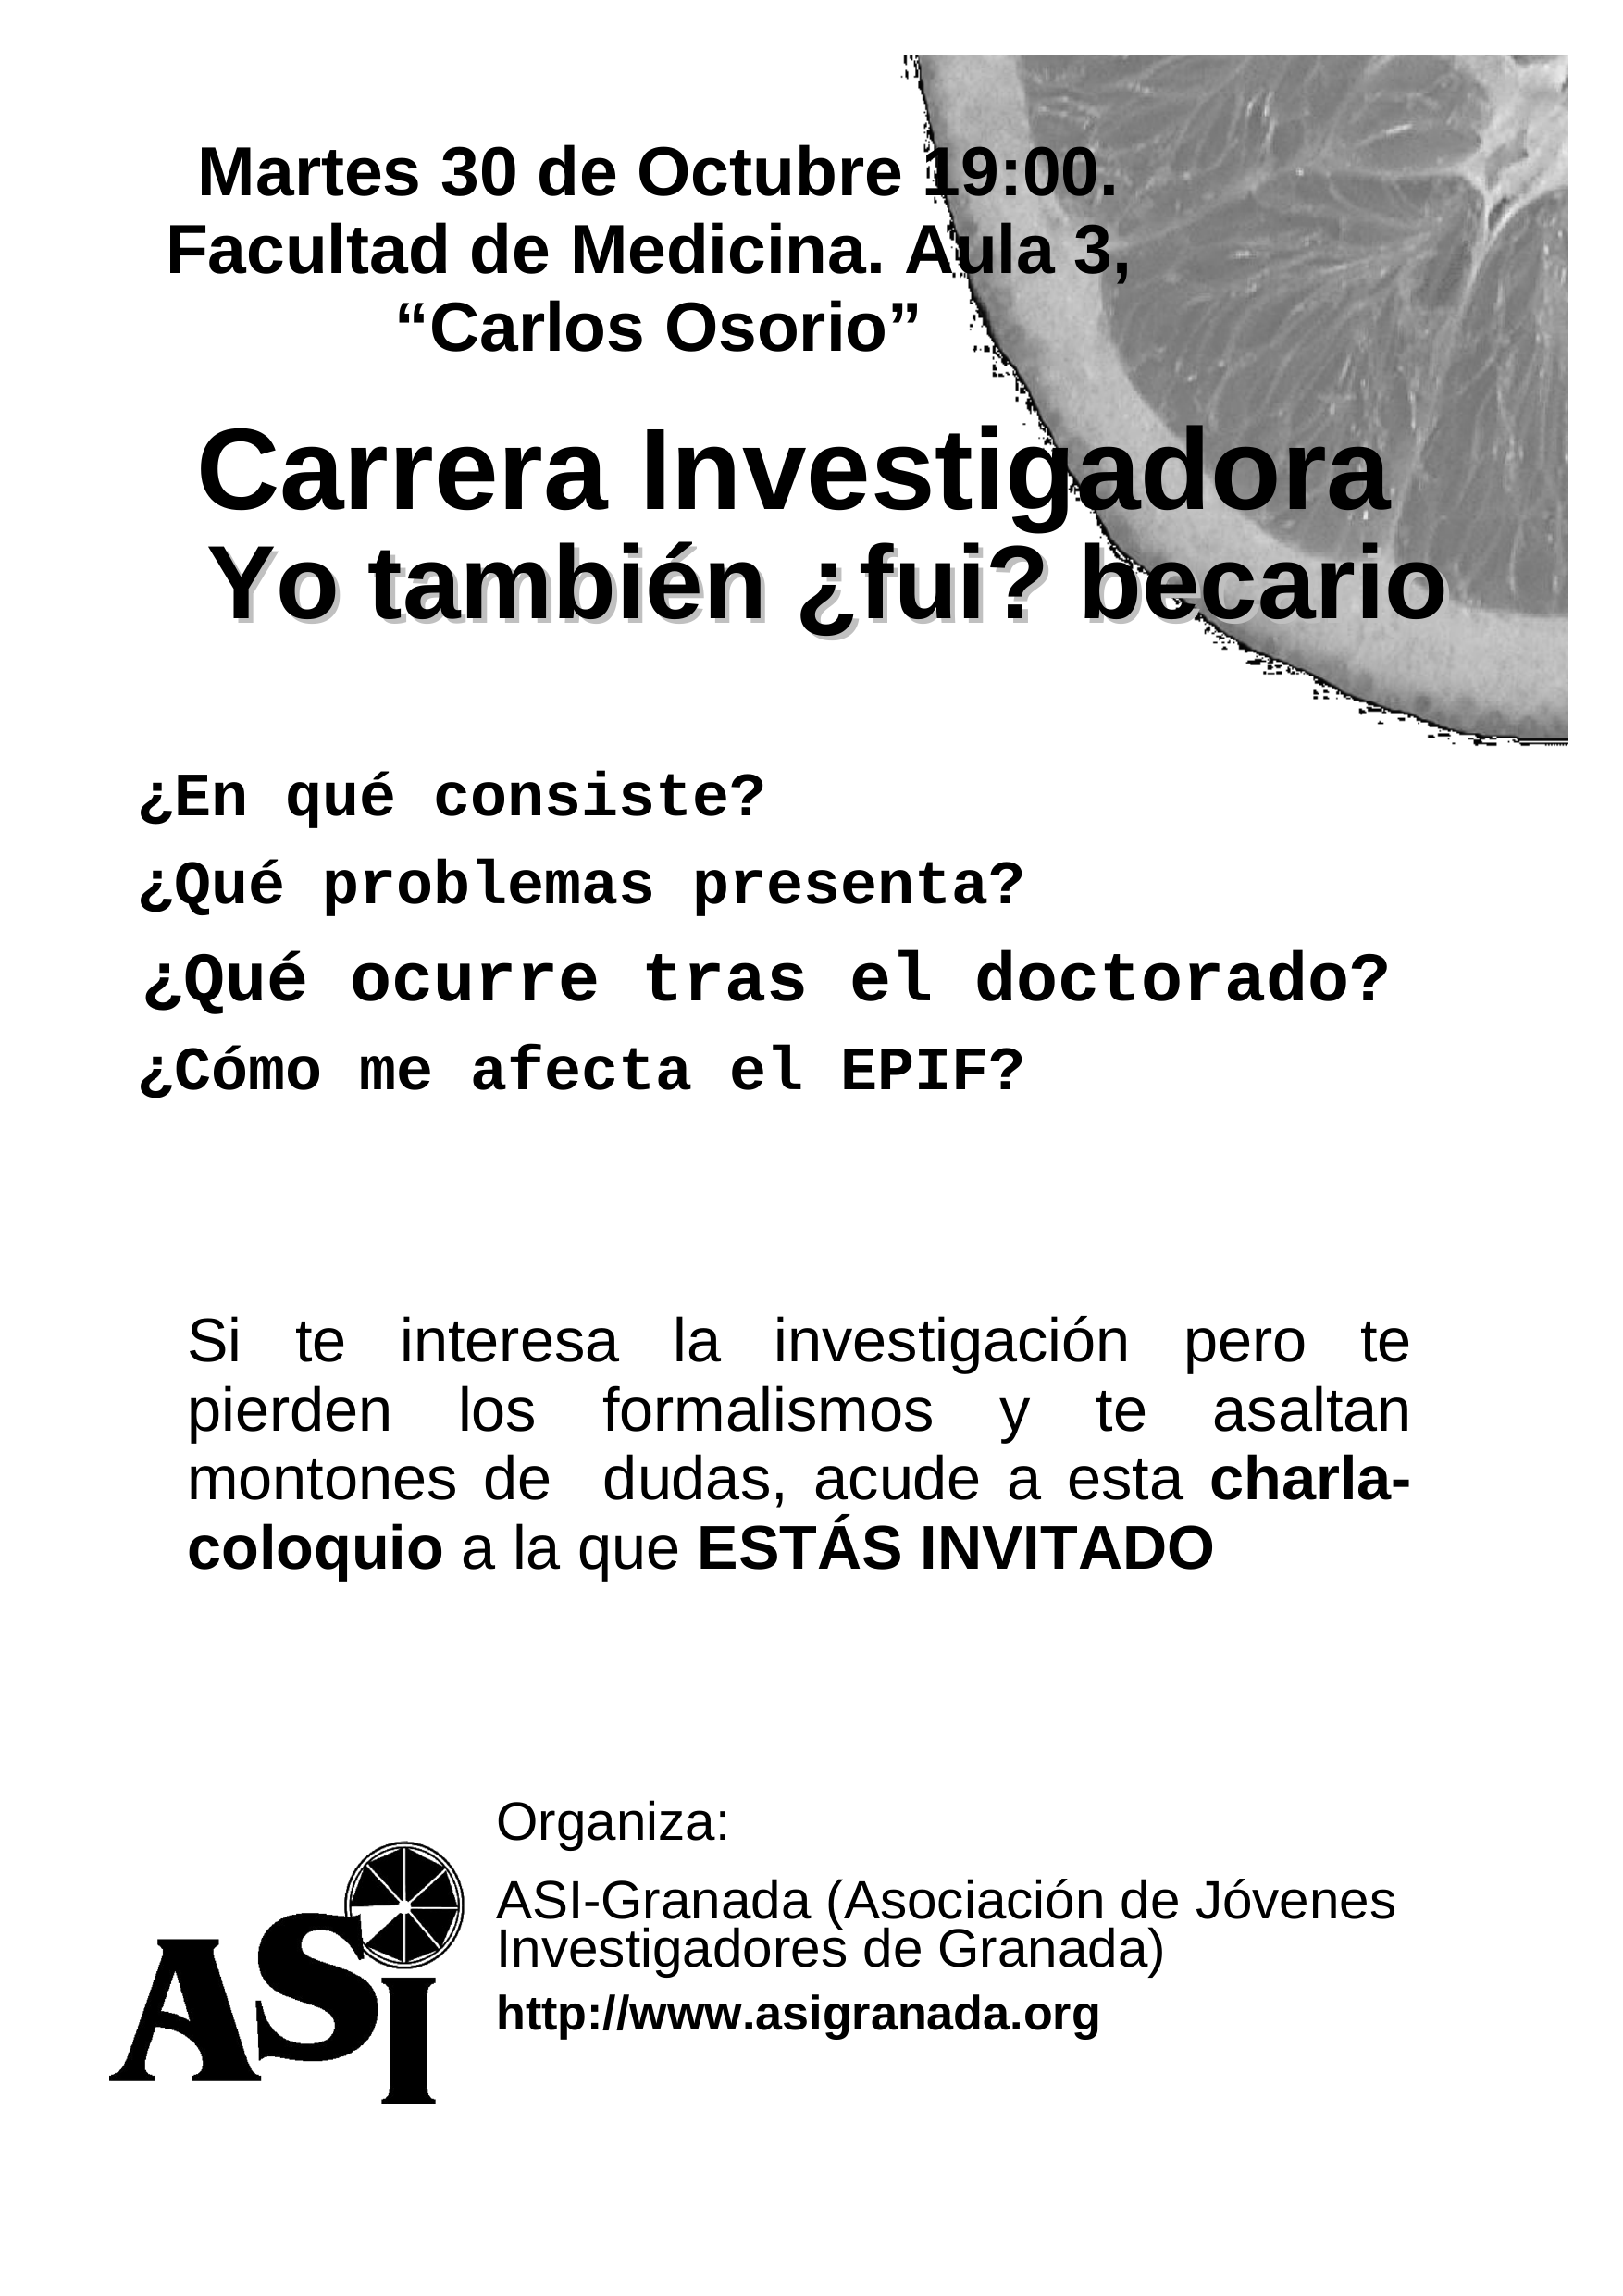

# Martes 30 de Octubre 19:00. Facultad de Medicina. Aula 3, “Carlos Osorio”
Carrera Investigadora
	Yo también ¿fui? becario
 ¿En qué consiste?
 ¿Qué problemas presenta?
 ¿Qué ocurre tras el doctorado?
 ¿Cómo me afecta el EPIF?
Si te interesa la investigación pero te pierden los formalismos y te asaltan montones de dudas, acude a esta charla-coloquio a la que ESTÁS INVITADO
Organiza:
ASI-Granada (Asociación de Jóvenes Investigadores de Granada)
http://www.asigranada.org